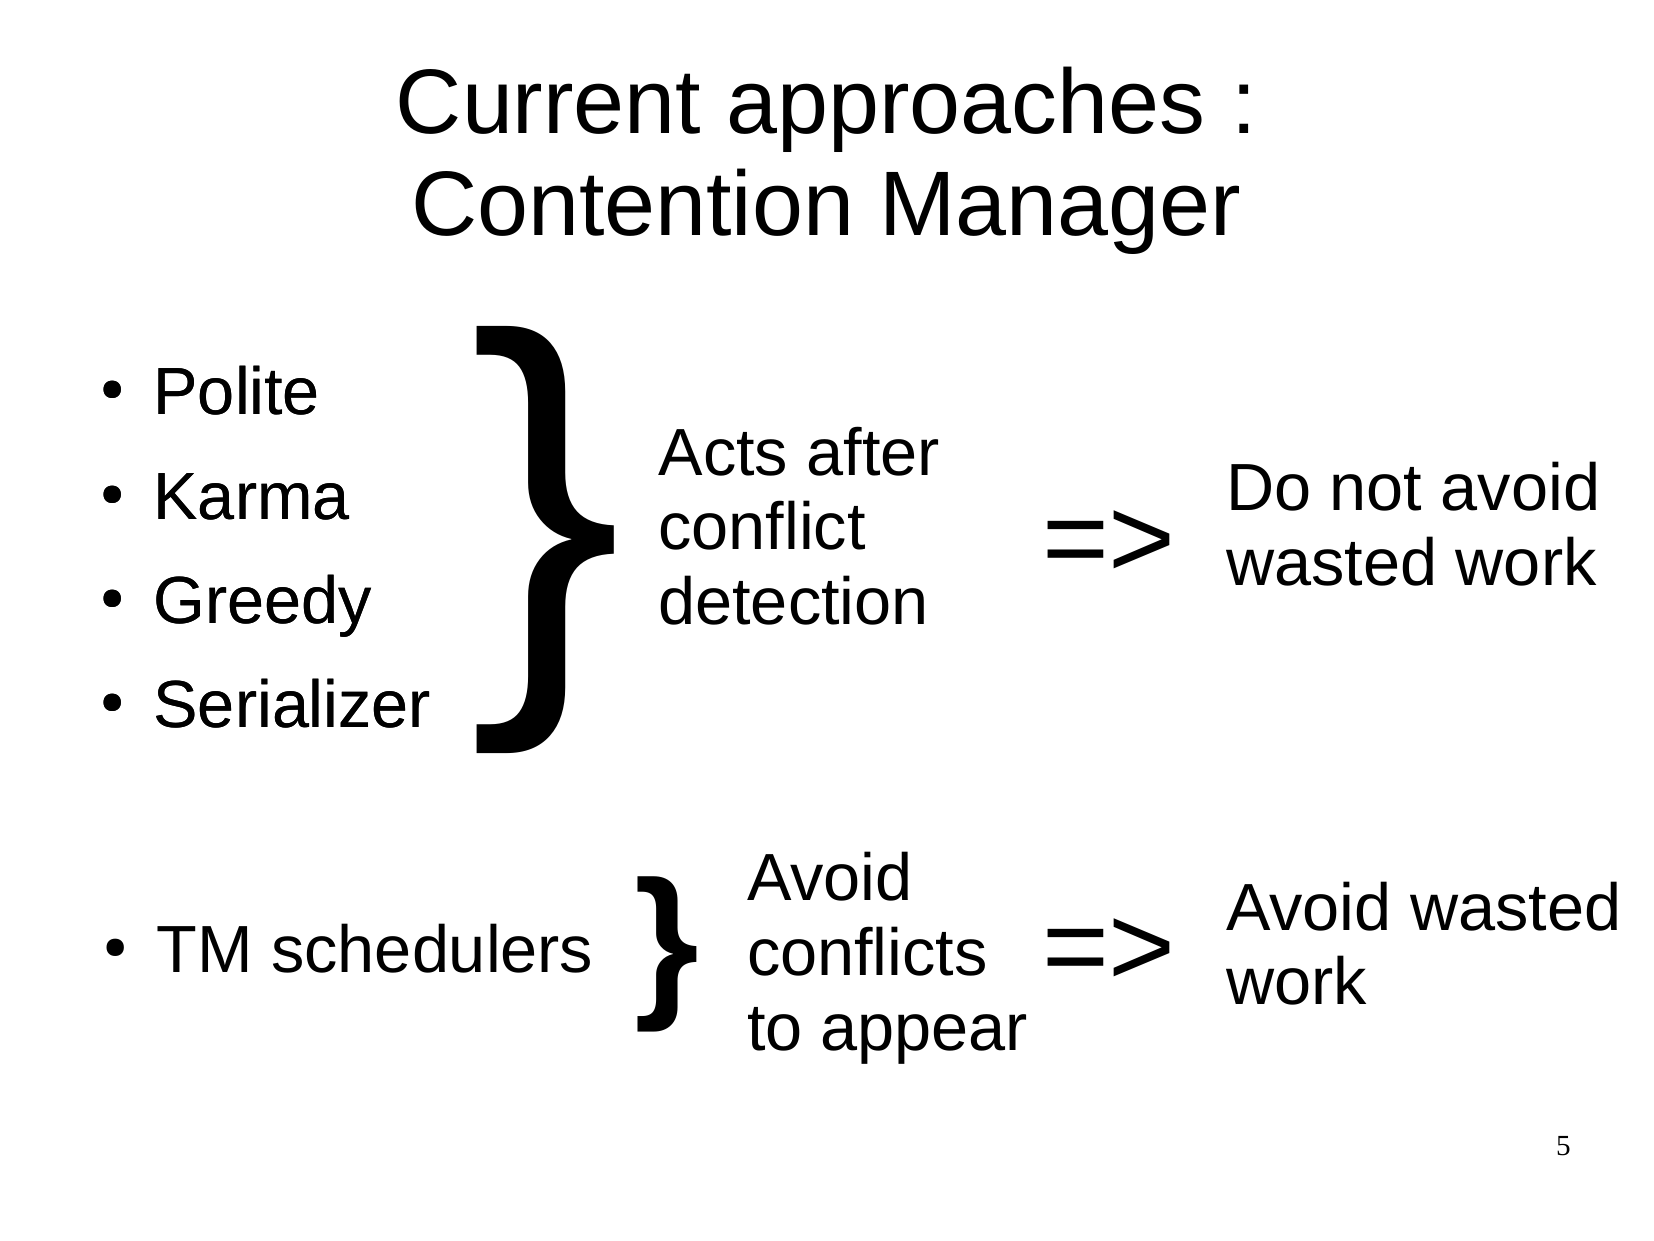

# Current approaches : Contention Manager
}
Polite
Karma
Greedy
Serializer
Polite
Karma
Greedy
Serializer
Acts after conflict
detection
Do not avoid
wasted work
=>
Avoid conflicts to appear
}
Avoid wasted
work
=>
TM schedulers
5